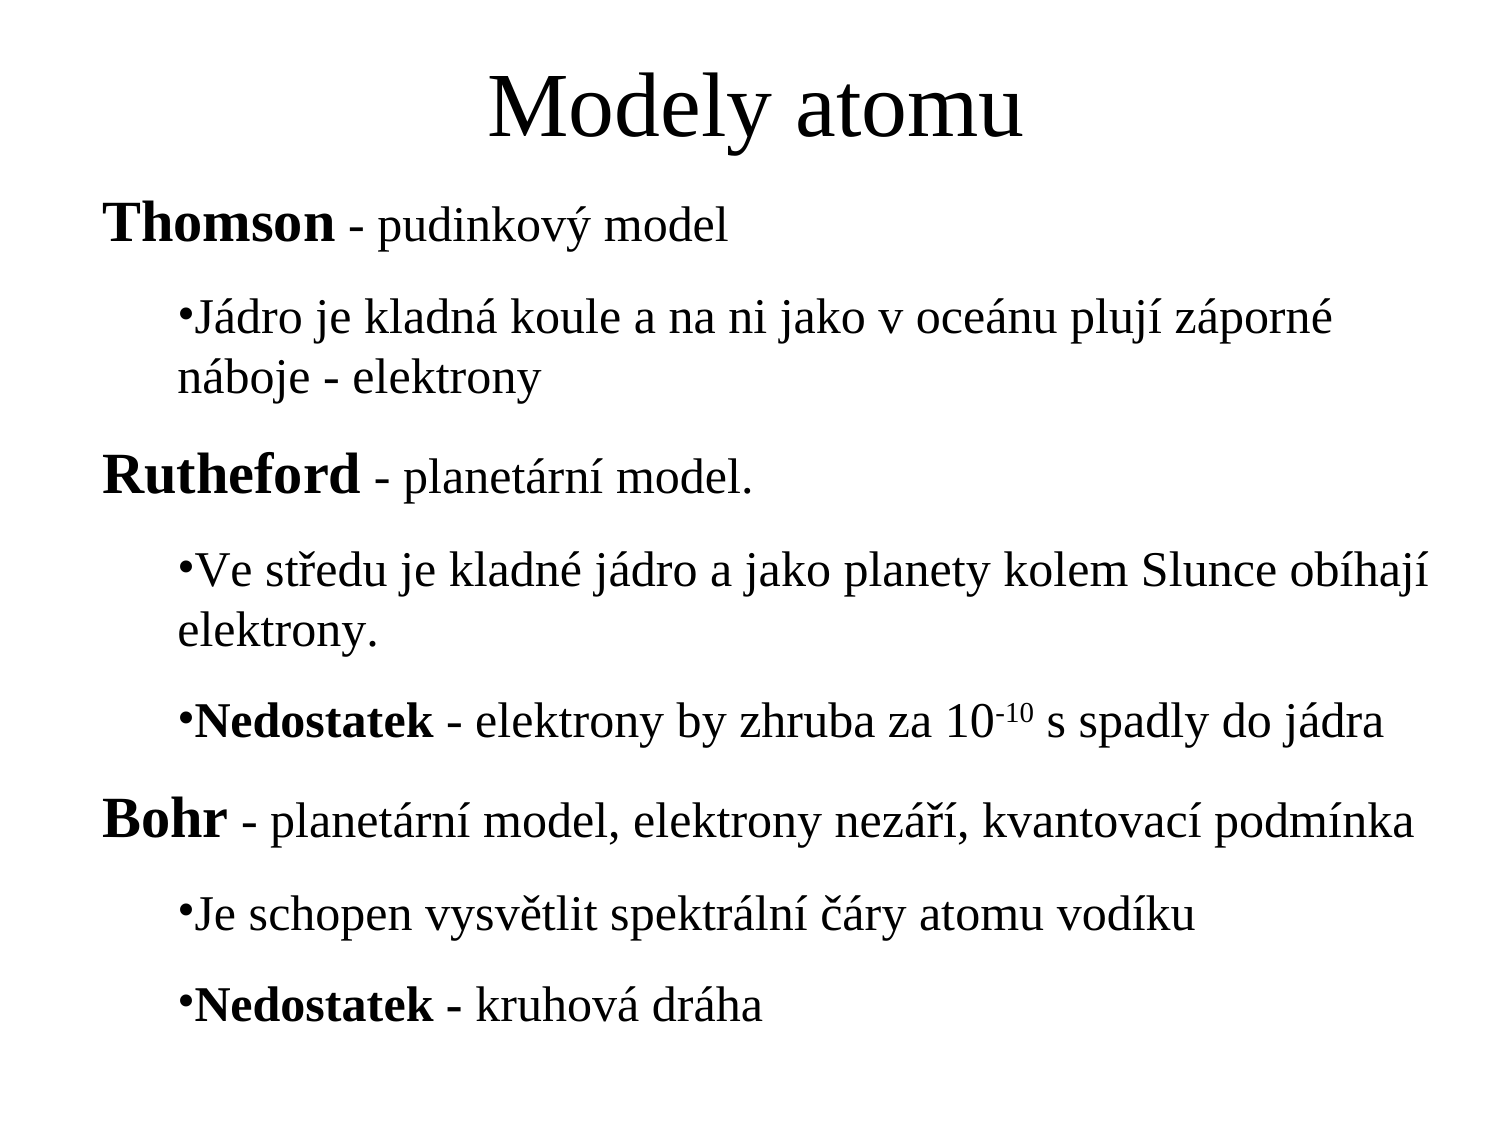

Modely atomu
Thomson - pudinkový model
Jádro je kladná koule a na ni jako v oceánu plují záporné náboje - elektrony
Rutheford - planetární model.
Ve středu je kladné jádro a jako planety kolem Slunce obíhají elektrony.
Nedostatek - elektrony by zhruba za 10-10 s spadly do jádra
Bohr - planetární model, elektrony nezáří, kvantovací podmínka
Je schopen vysvětlit spektrální čáry atomu vodíku
Nedostatek - kruhová dráha